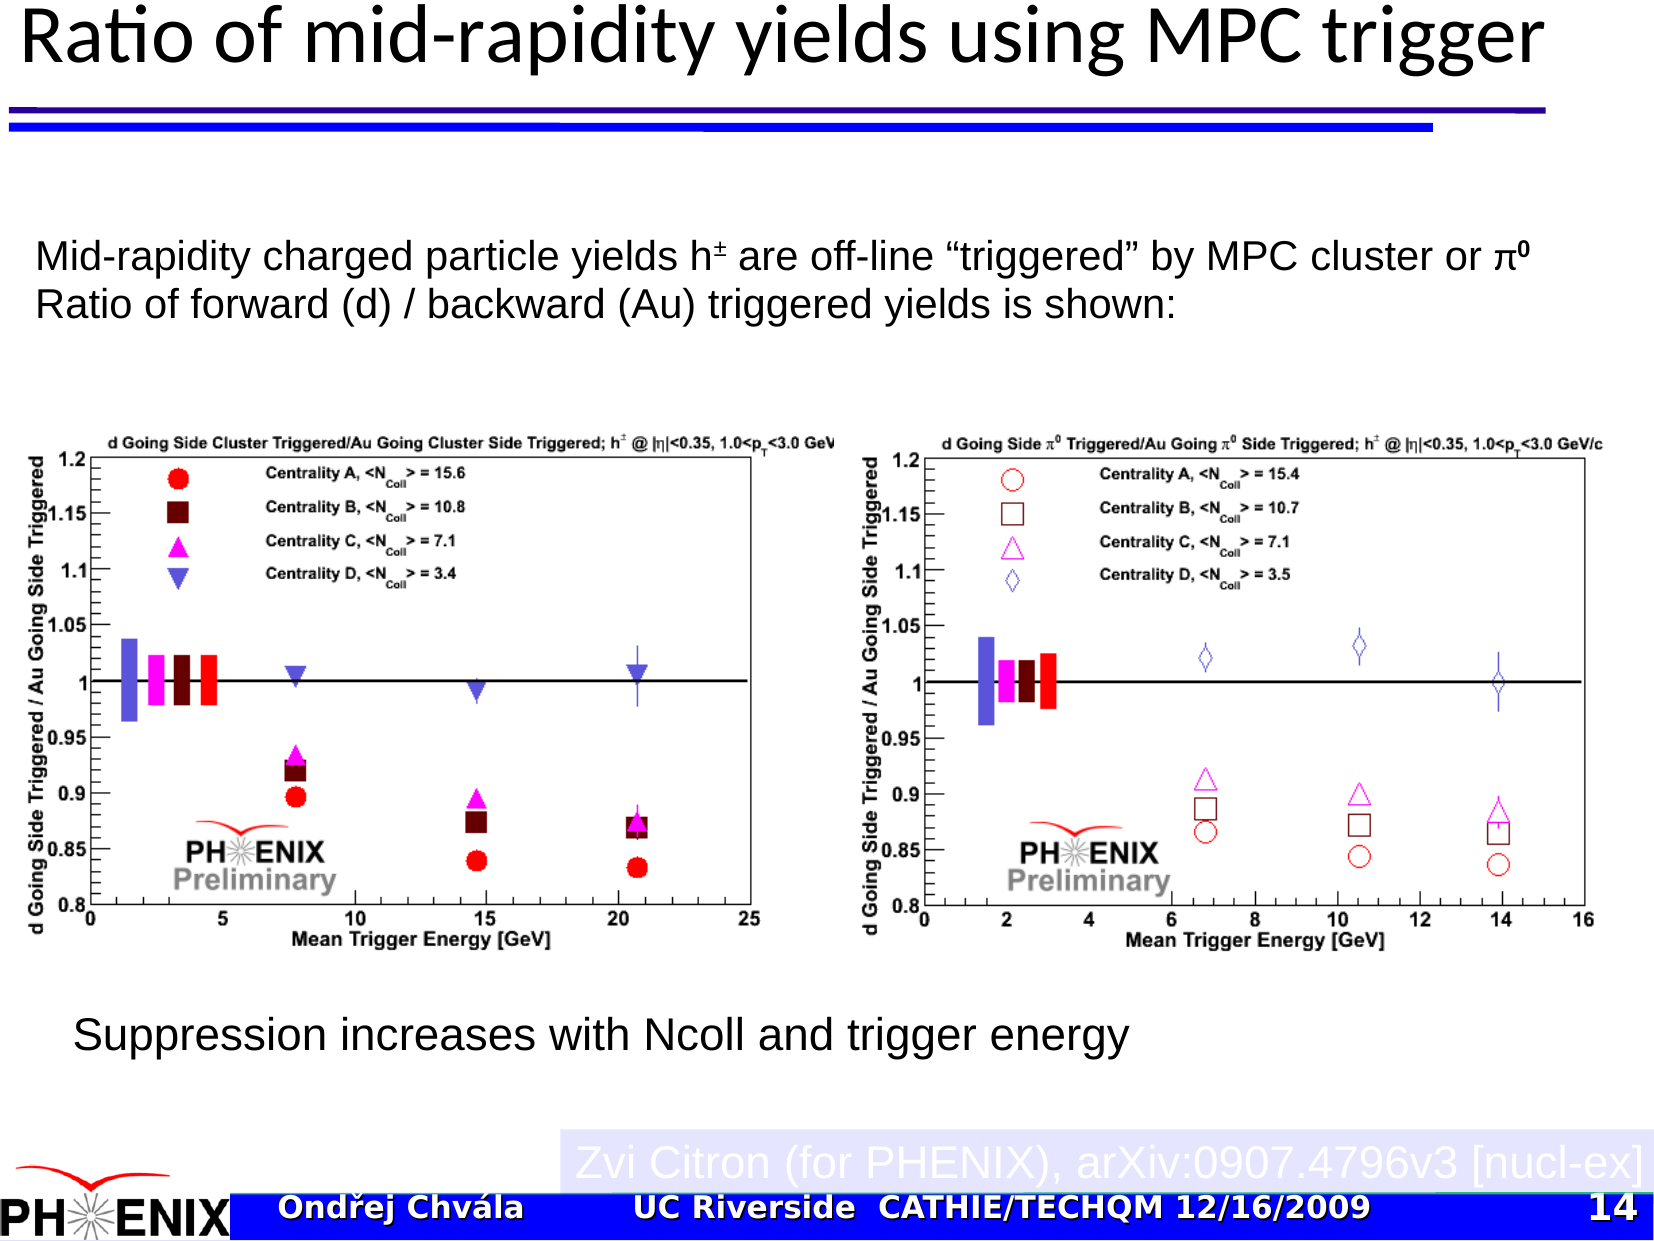

# Ratio of mid-rapidity yields using MPC trigger
Mid-rapidity charged particle yields h± are off-line “triggered” by MPC cluster or π0
Ratio of forward (d) / backward (Au) triggered yields is shown:
Suppression increases with Ncoll and trigger energy
Zvi Citron (for PHENIX), arXiv:0907.4796v3 [nucl-ex]